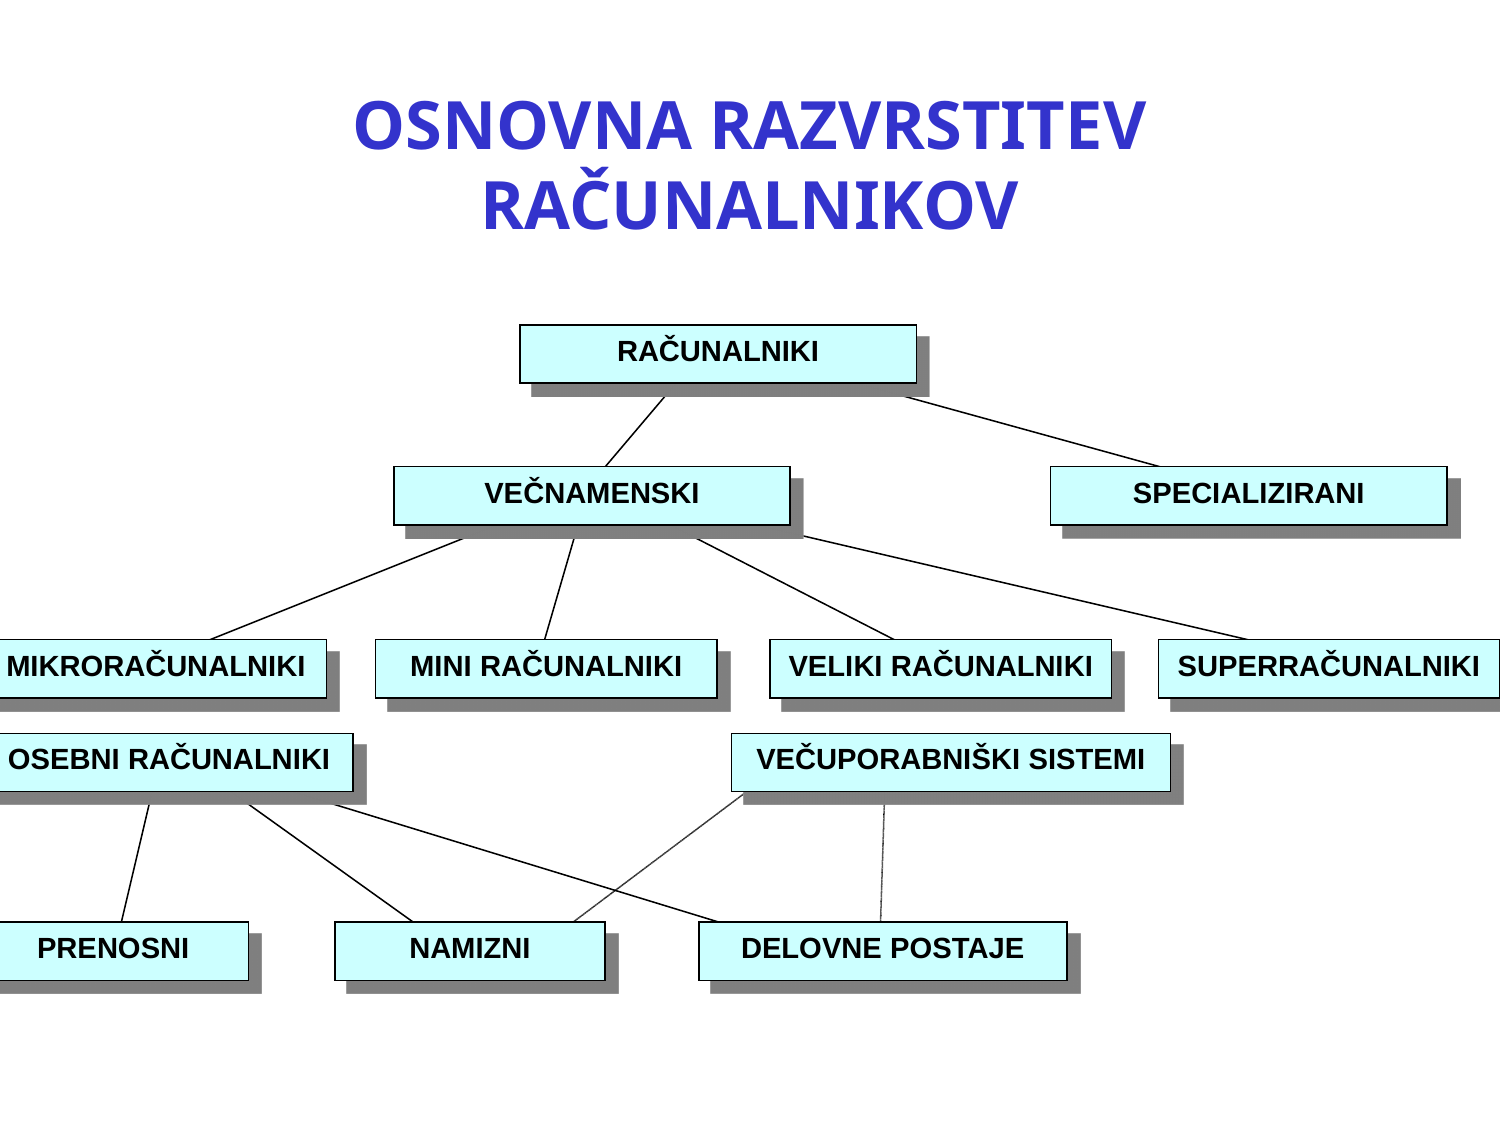

# OSNOVNA RAZVRSTITEV RAČUNALNIKOV
RAČUNALNIKI
VEČNAMENSKI
SPECIALIZIRANI
MIKRORAČUNALNIKI
MINI RAČUNALNIKI
VELIKI RAČUNALNIKI
SUPERRAČUNALNIKI
OSEBNI RAČUNALNIKI
VEČUPORABNIŠKI SISTEMI
PRENOSNI
NAMIZNI
DELOVNE POSTAJE